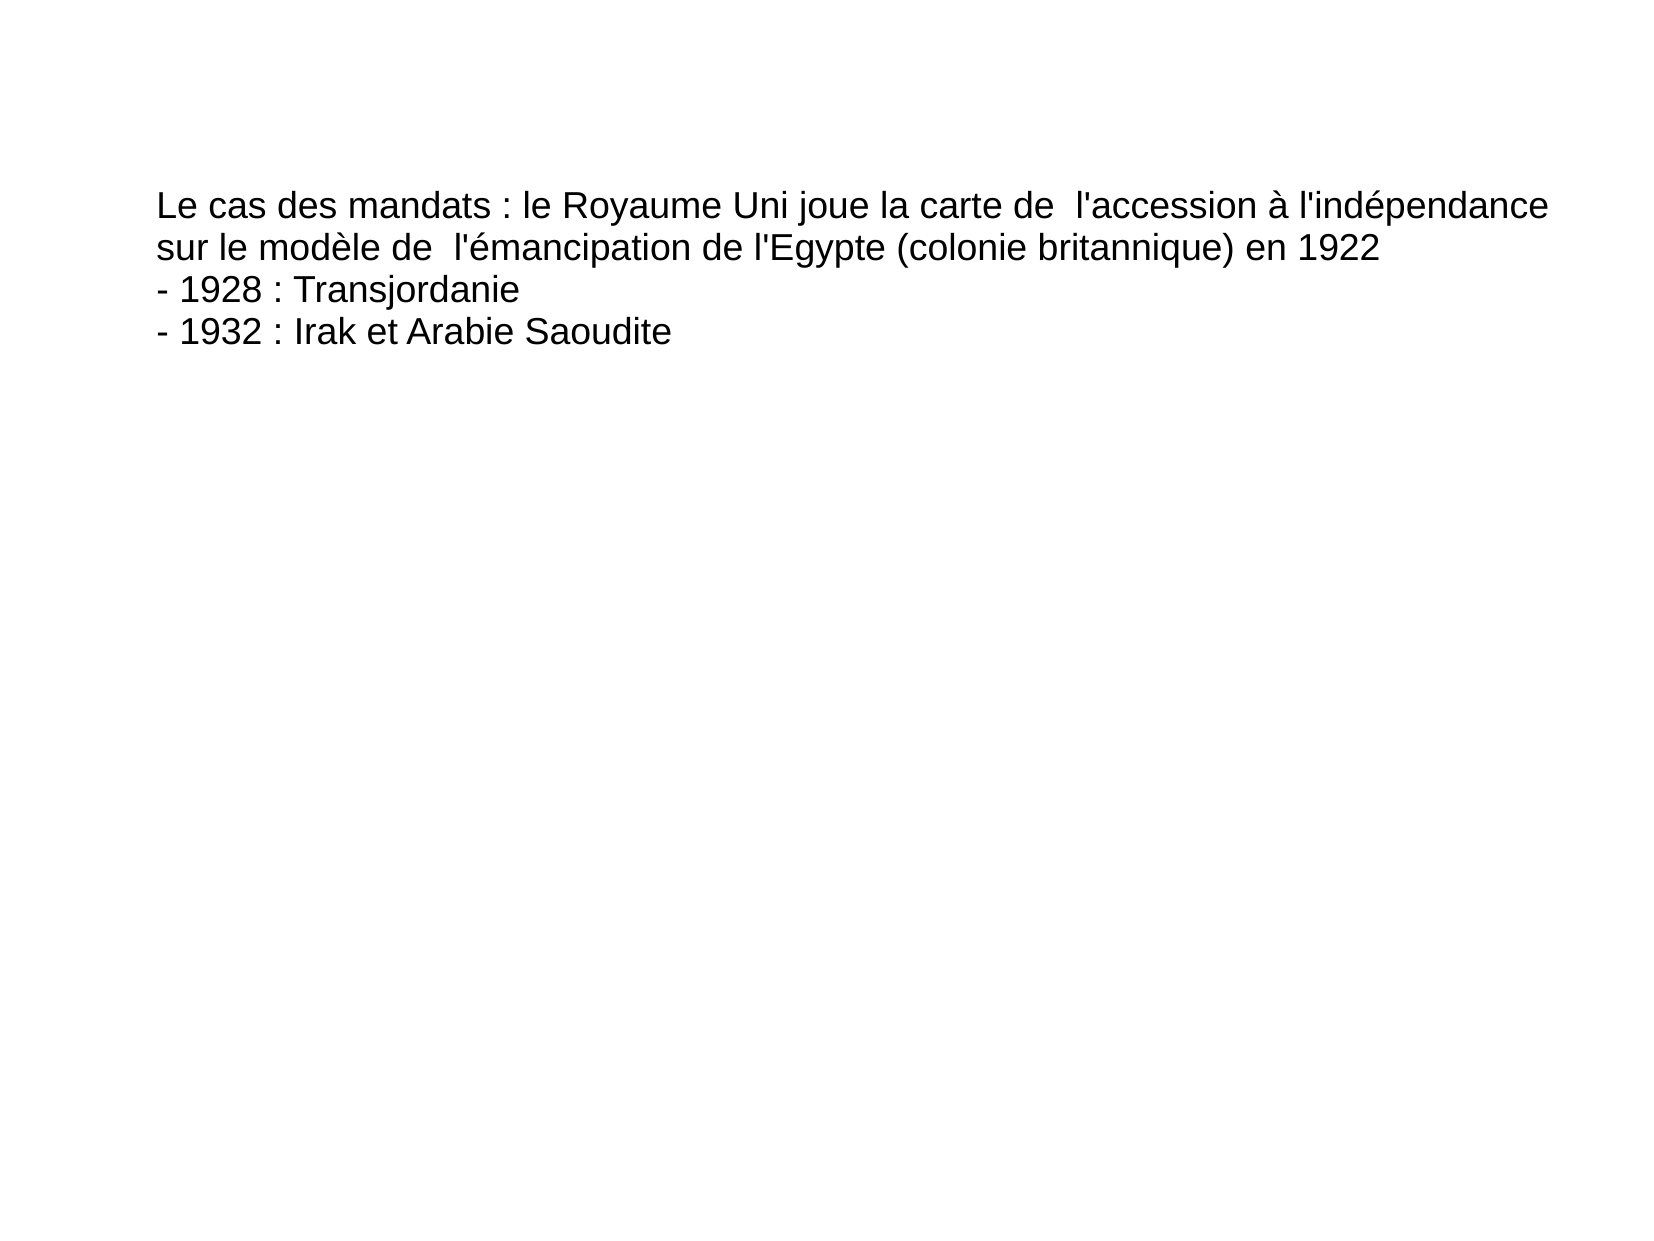

Le cas des mandats : le Royaume Uni joue la carte de l'accession à l'indépendance
sur le modèle de l'émancipation de l'Egypte (colonie britannique) en 1922
- 1928 : Transjordanie
- 1932 : Irak et Arabie Saoudite